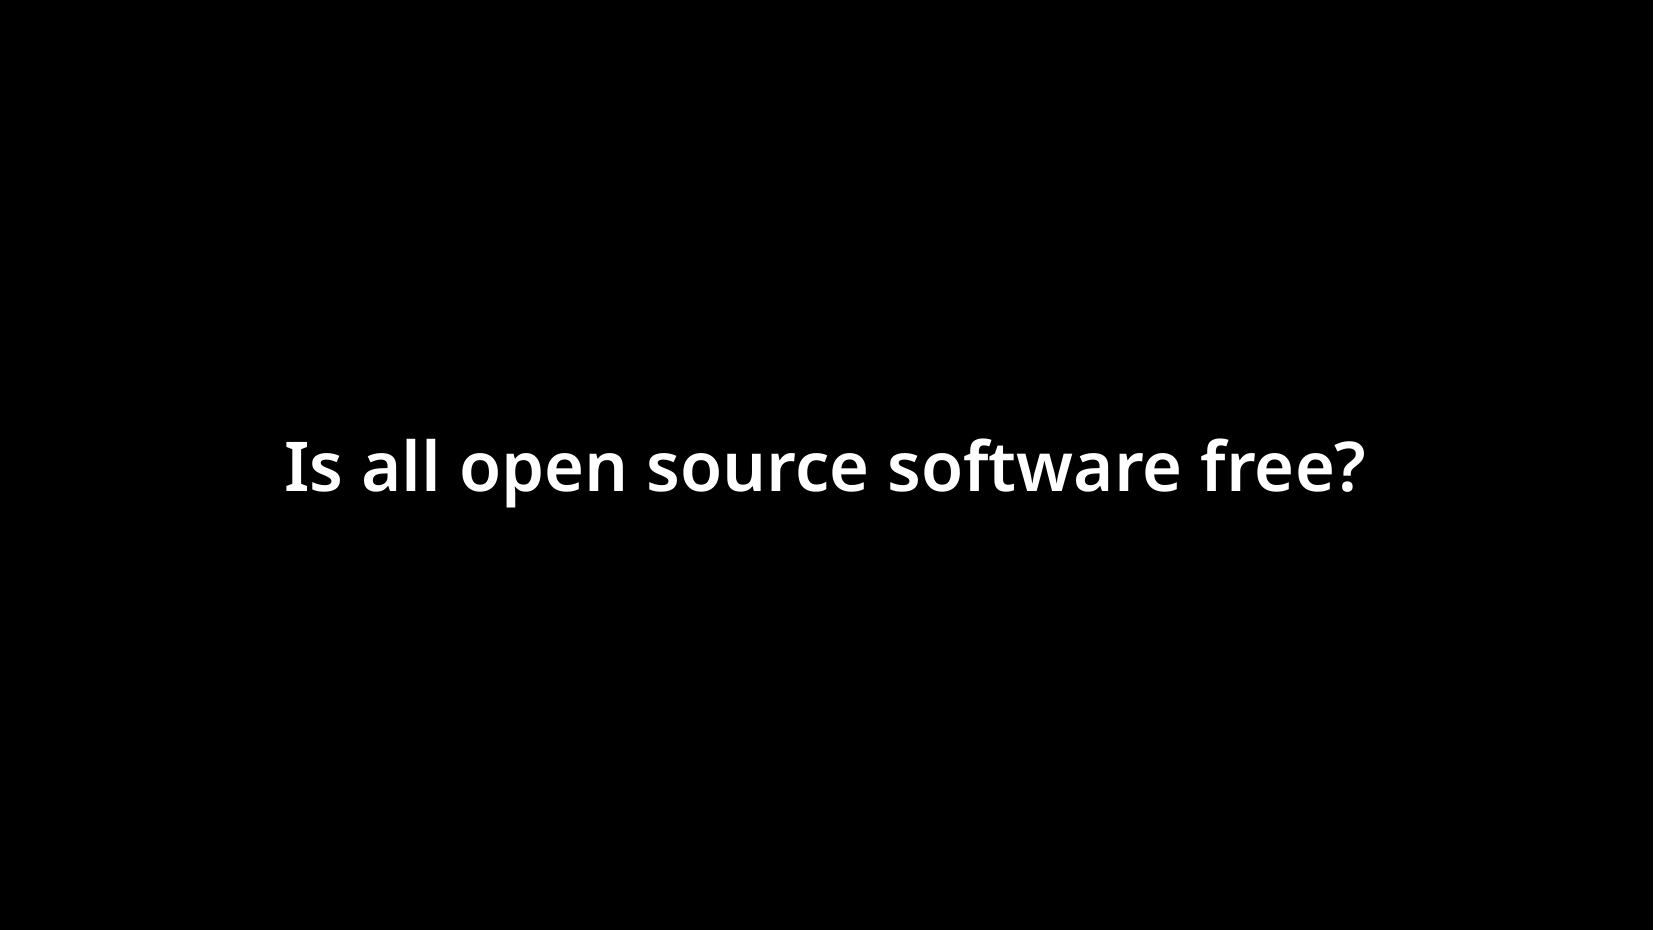

# Is all open source software free?